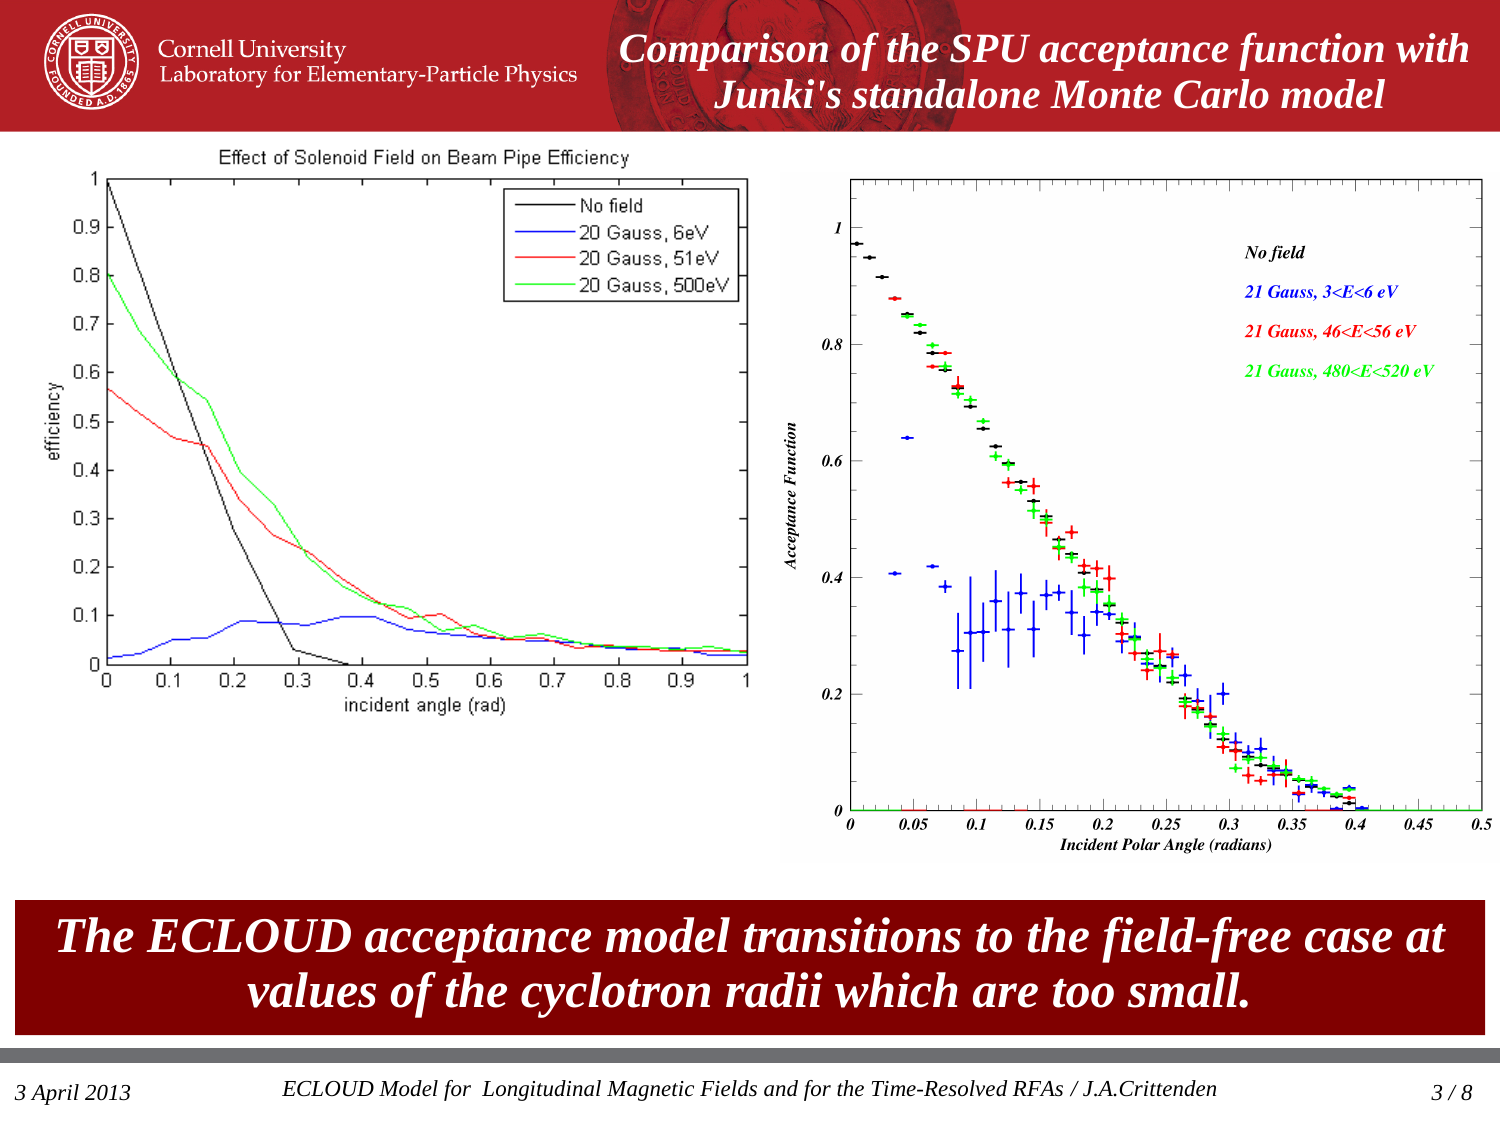

# Comparison of the SPU acceptance function with Junki's standalone Monte Carlo model
The ECLOUD acceptance model transitions to the field-free case at values of the cyclotron radii which are too small.